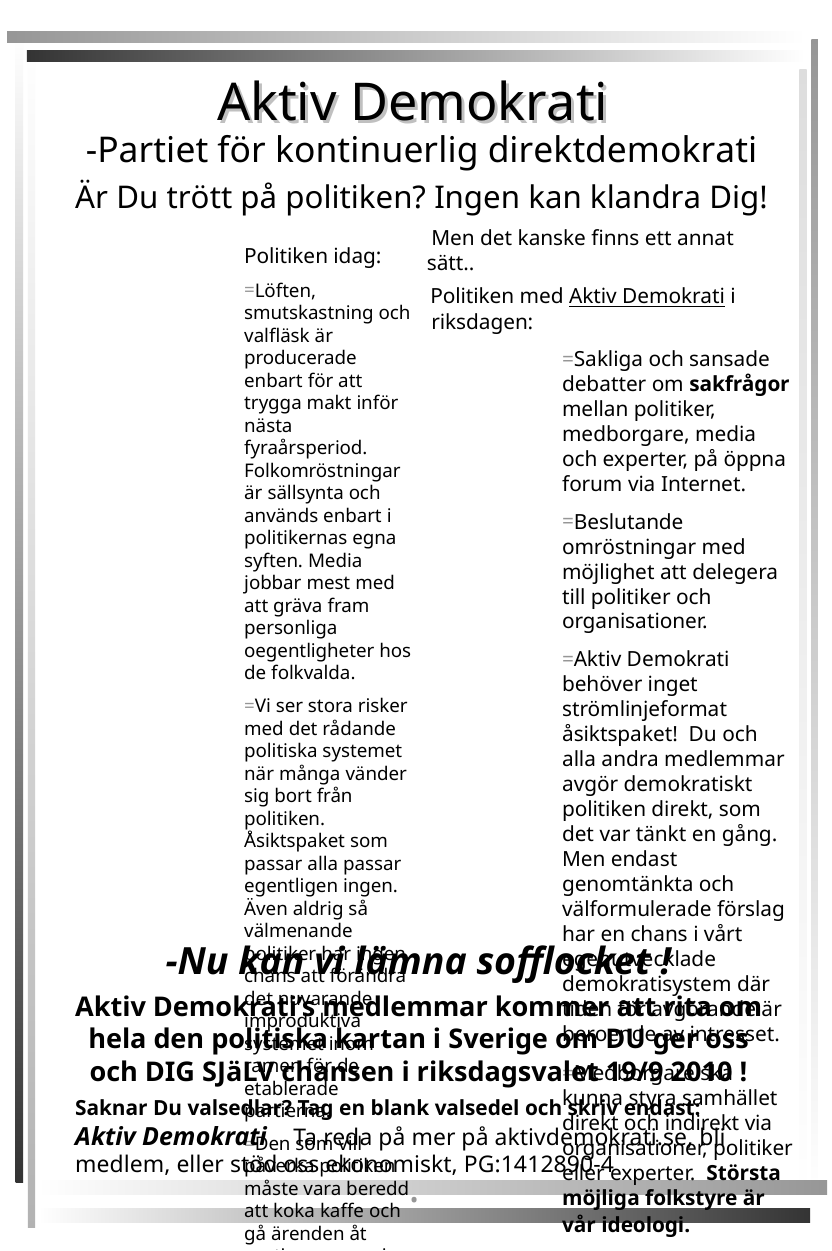

# Aktiv Demokrati
-Partiet för kontinuerlig direktdemokrati
Är Du trött på politiken? Ingen kan klandra Dig!
		 Men det kanske finns ett annat 		 sätt..
		 Politiken med Aktiv Demokrati i 			 riksdagen:
Sakliga och sansade debatter om sakfrågor mellan politiker, medborgare, media och experter, på öppna forum via Internet.
Beslutande omröstningar med möjlighet att delegera till politiker och organisationer.
Aktiv Demokrati behöver inget strömlinjeformat åsiktspaket! Du och alla andra medlemmar avgör demokratiskt politiken direkt, som det var tänkt en gång. Men endast genomtänkta och välformulerade förslag har en chans i vårt egenutvecklade demokratisystem där tiden för avgörande är beroende av intresset.
Medborgare ska kunna styra samhället direkt och indirekt via organisationer, politiker eller experter. Största möjliga folkstyre är vår ideologi.
Politiken idag:
Löften, smutskastning och valfläsk är producerade enbart för att trygga makt inför nästa fyraårsperiod. Folkomröstningar är sällsynta och används enbart i politikernas egna syften. Media jobbar mest med att gräva fram personliga oegentligheter hos de folkvalda.
Vi ser stora risker med det rådande politiska systemet när många vänder sig bort från politiken. Åsiktspaket som passar alla passar egentligen ingen. Även aldrig så välmenande politiker har ingen chans att förändra det nuvarande improduktiva systemet inom ramen för de etablerade partierna.
Den som vill påverka politiken måste vara beredd att koka kaffe och gå ärenden åt partipamparna i åratal innan man kan få något inflytande.
Krig, miljöförstöring och allmän misshushållning med skattebetalarnas pengar, är följden av ett systemfel, den representativa demokratins dominans, vilken kommit att användas för att konservera partielitens makt i första hand. Detta är mycket långt ifrån de ideal som en gång grundlade demokratin i antikens Grekland.
 -Nu kan vi lämna sofflocket !
Aktiv Demokrati’s medlemmar kommer att rita om hela den politiska kartan i Sverige om DU ger oss och DIG SJäLV chansen i riksdagsvalet 19/9 2010 !
Saknar Du valsedlar? Tag en blank valsedel och skriv endast: Aktiv Demokrati Ta reda på mer på aktivdemokrati.se, bli medlem, eller stöd oss ekonomiskt, PG:1412890-4